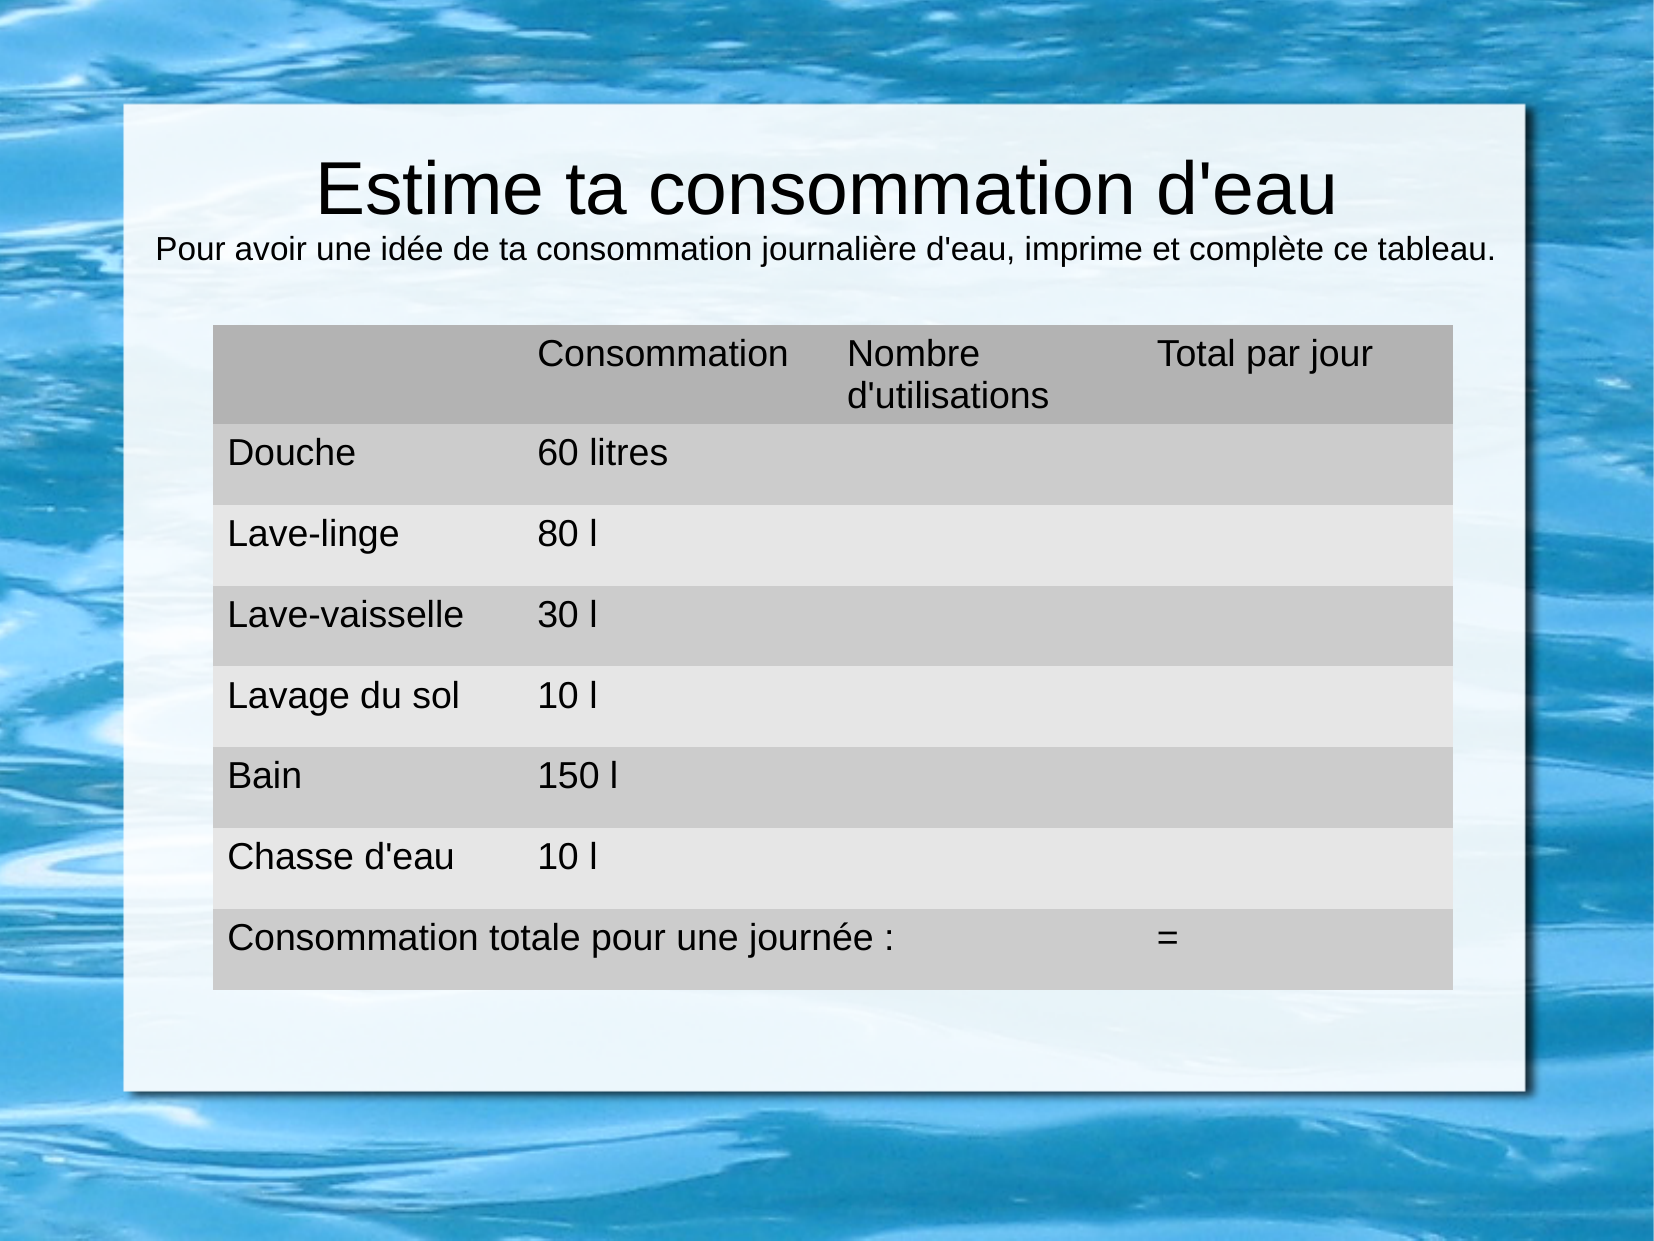

# Estime ta consommation d'eau Pour avoir une idée de ta consommation journalière d'eau, imprime et complète ce tableau.
| | Consommation | Nombre d'utilisations | Total par jour |
| --- | --- | --- | --- |
| Douche | 60 litres | | |
| Lave-linge | 80 l | | |
| Lave-vaisselle | 30 l | | |
| Lavage du sol | 10 l | | |
| Bain | 150 l | | |
| Chasse d'eau | 10 l | | |
| Consommation totale pour une journée : | | | = |